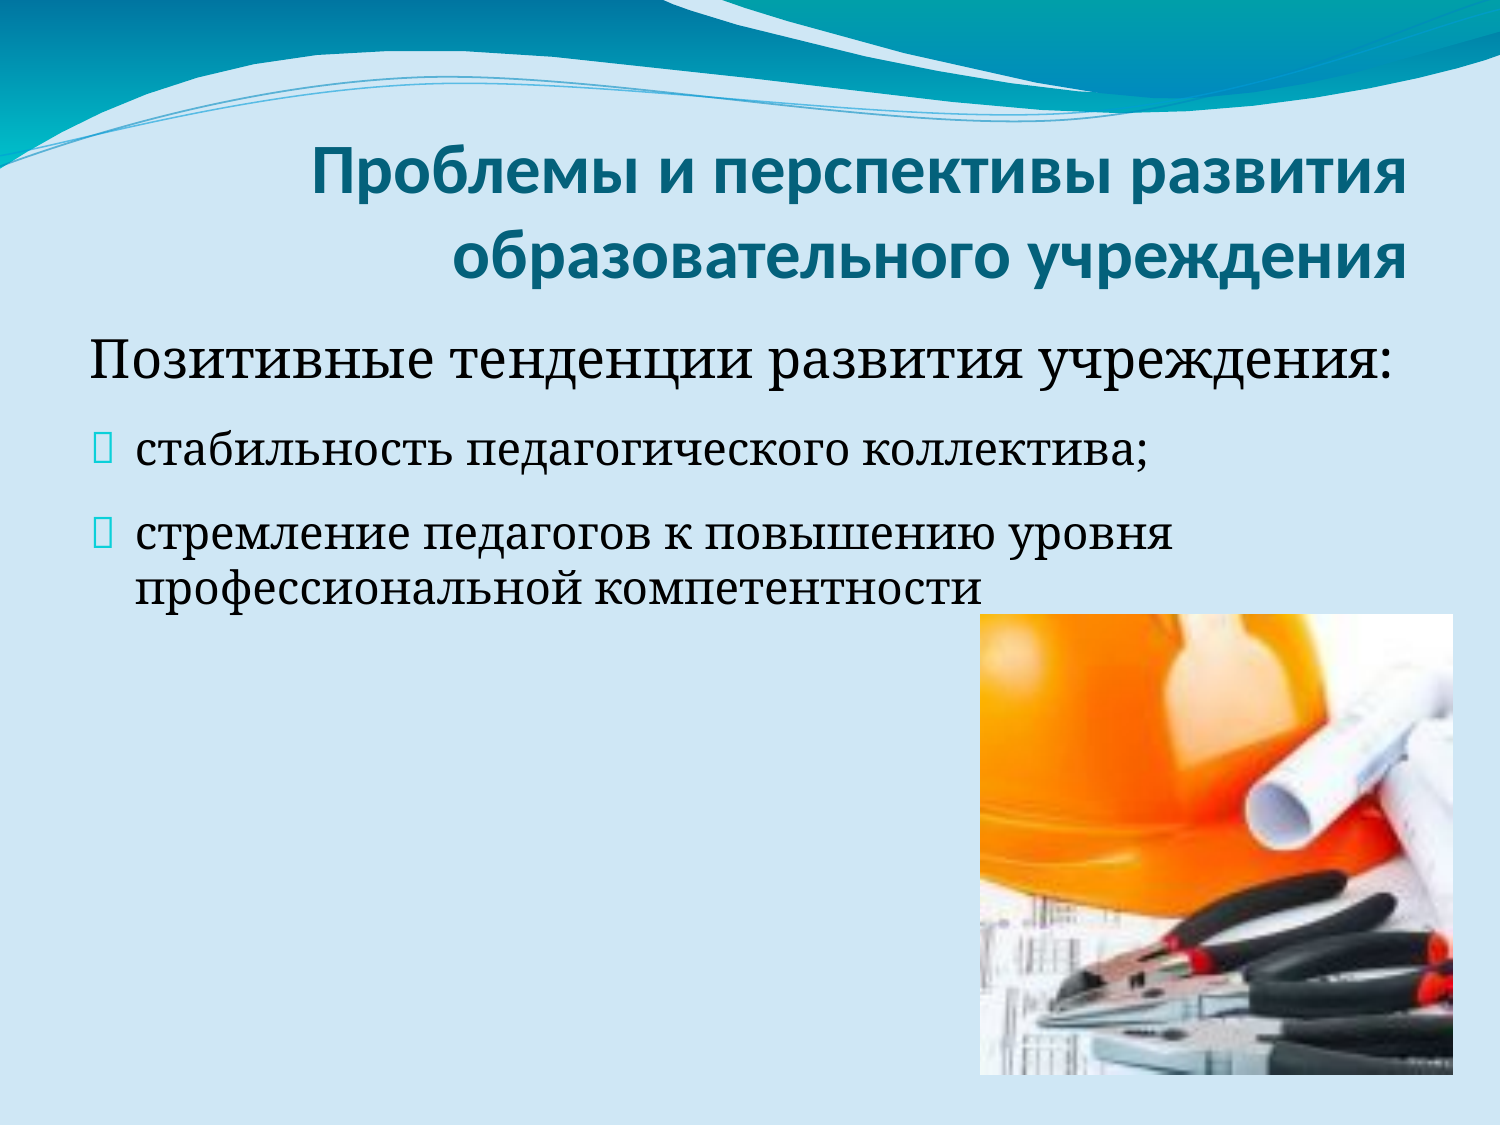

# Проблемы и перспективы развития образовательного учреждения
Позитивные тенденции развития учреждения:
стабильность педагогического коллектива;
стремление педагогов к повышению уровня профессиональной компетентности